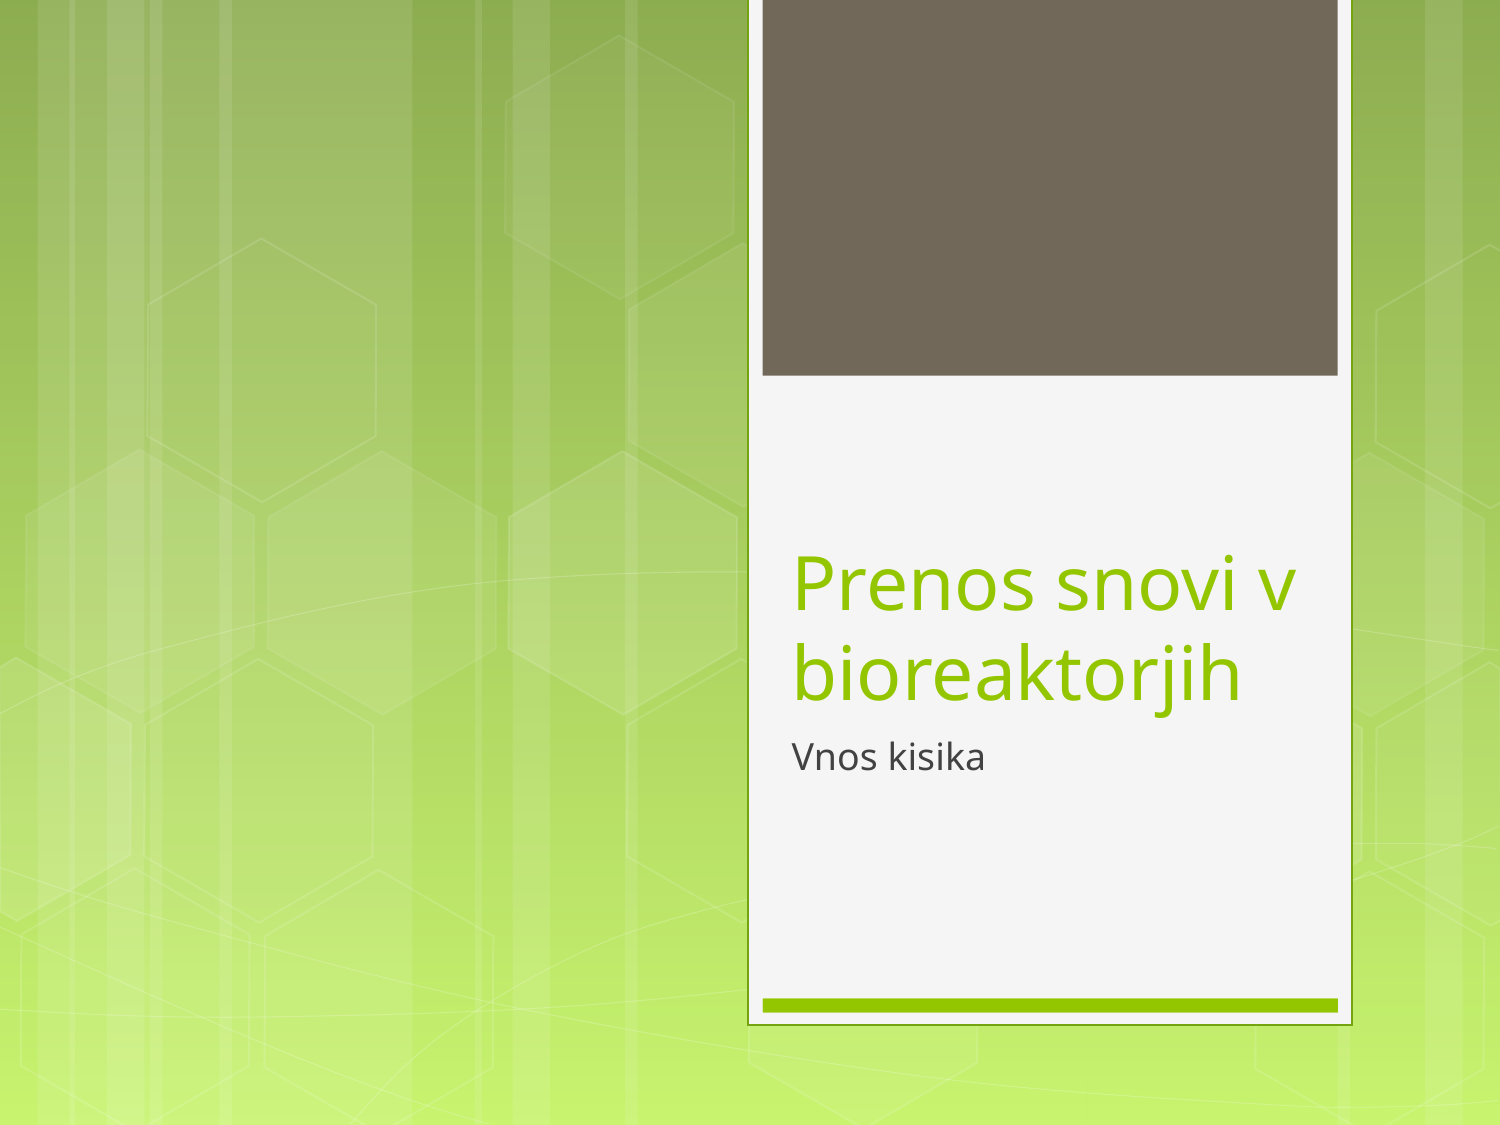

# Prenos snovi v bioreaktorjih
Vnos kisika